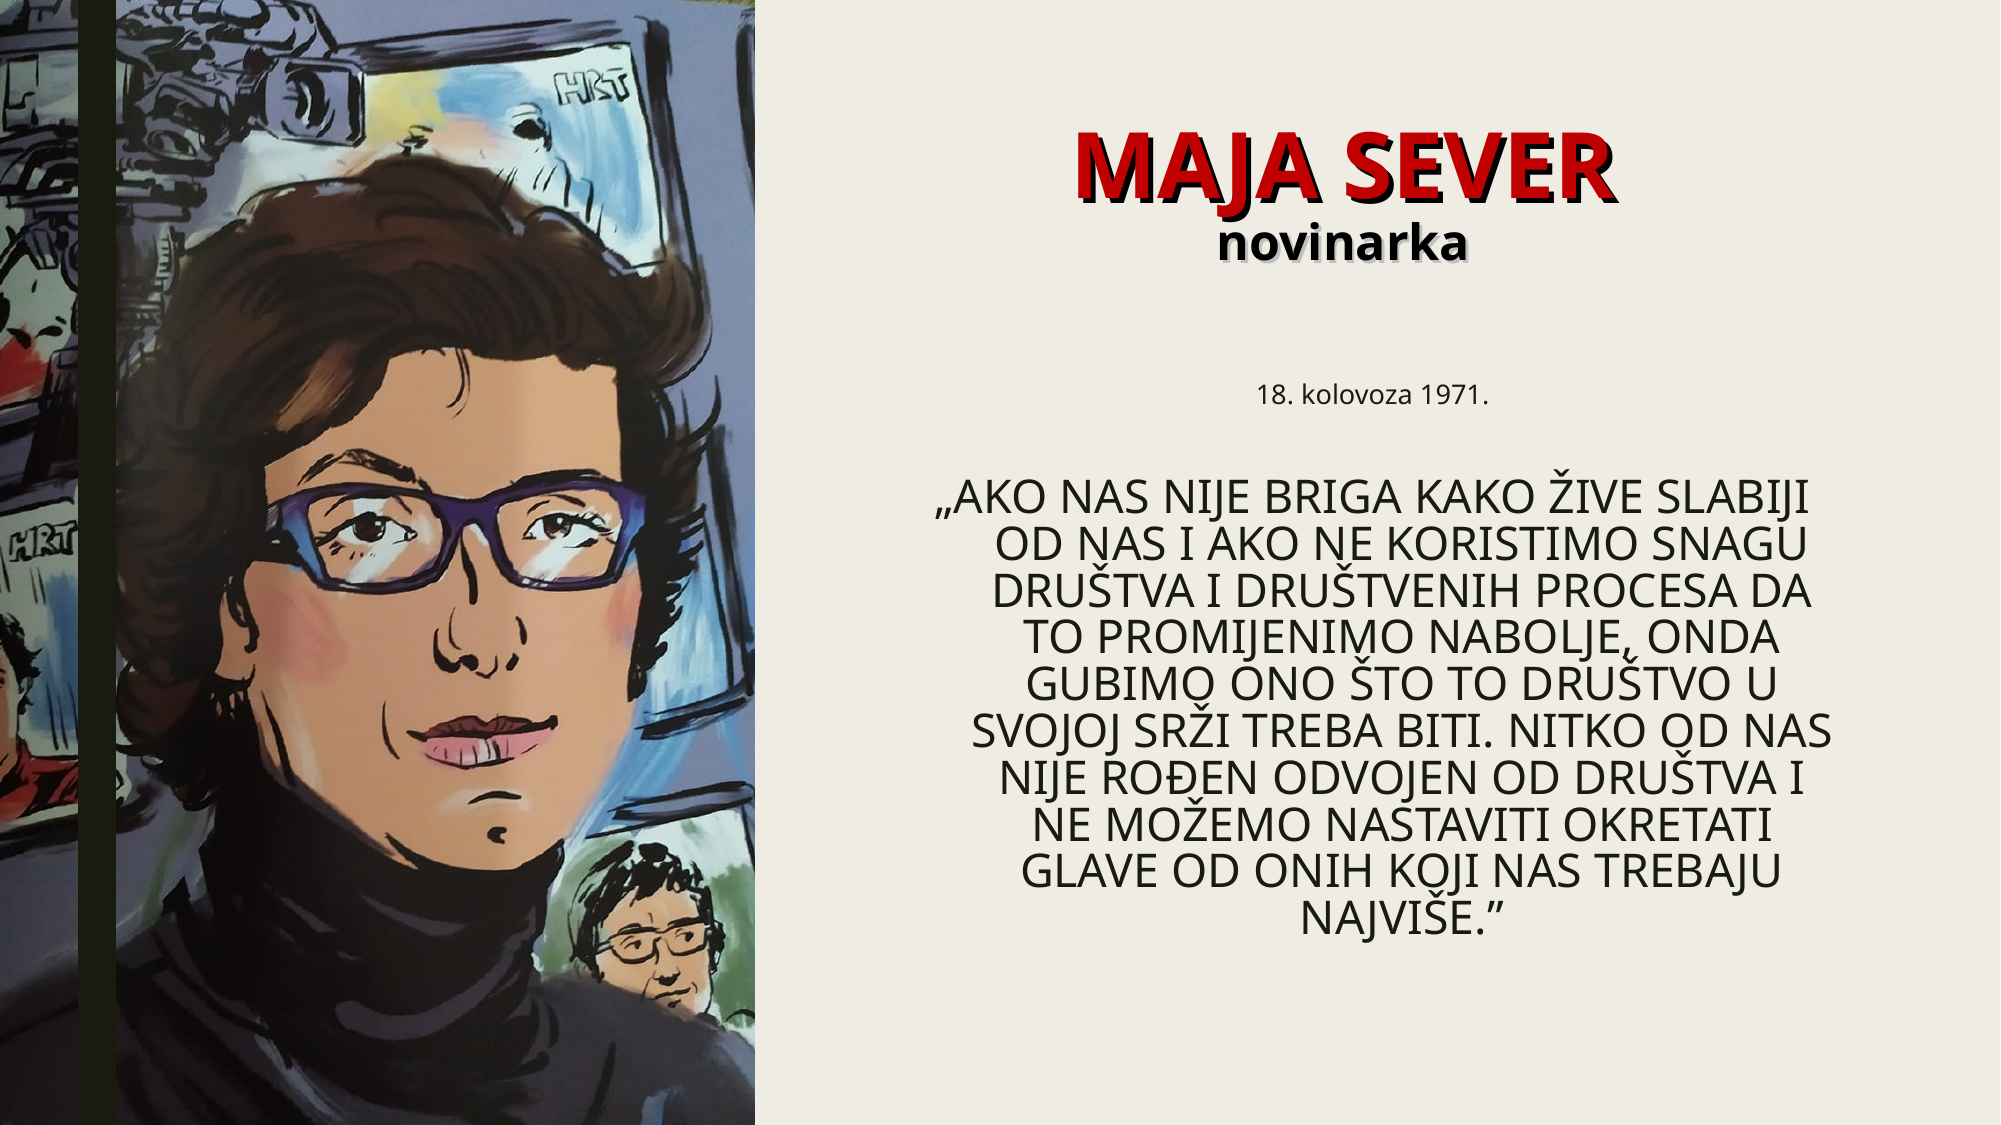

# MAJA SEVER novinarka
18. kolovoza 1971.
„AKO NAS NIJE BRIGA KAKO ŽIVE SLABIJI OD NAS I AKO NE KORISTIMO SNAGU DRUŠTVA I DRUŠTVENIH PROCESA DA TO PROMIJENIMO NABOLJE, ONDA GUBIMO ONO ŠTO TO DRUŠTVO U SVOJOJ SRŽI TREBA BITI. NITKO OD NAS NIJE ROĐEN ODVOJEN OD DRUŠTVA I NE MOŽEMO NASTAVITI OKRETATI GLAVE OD ONIH KOJI NAS TREBAJU NAJVIŠE.”